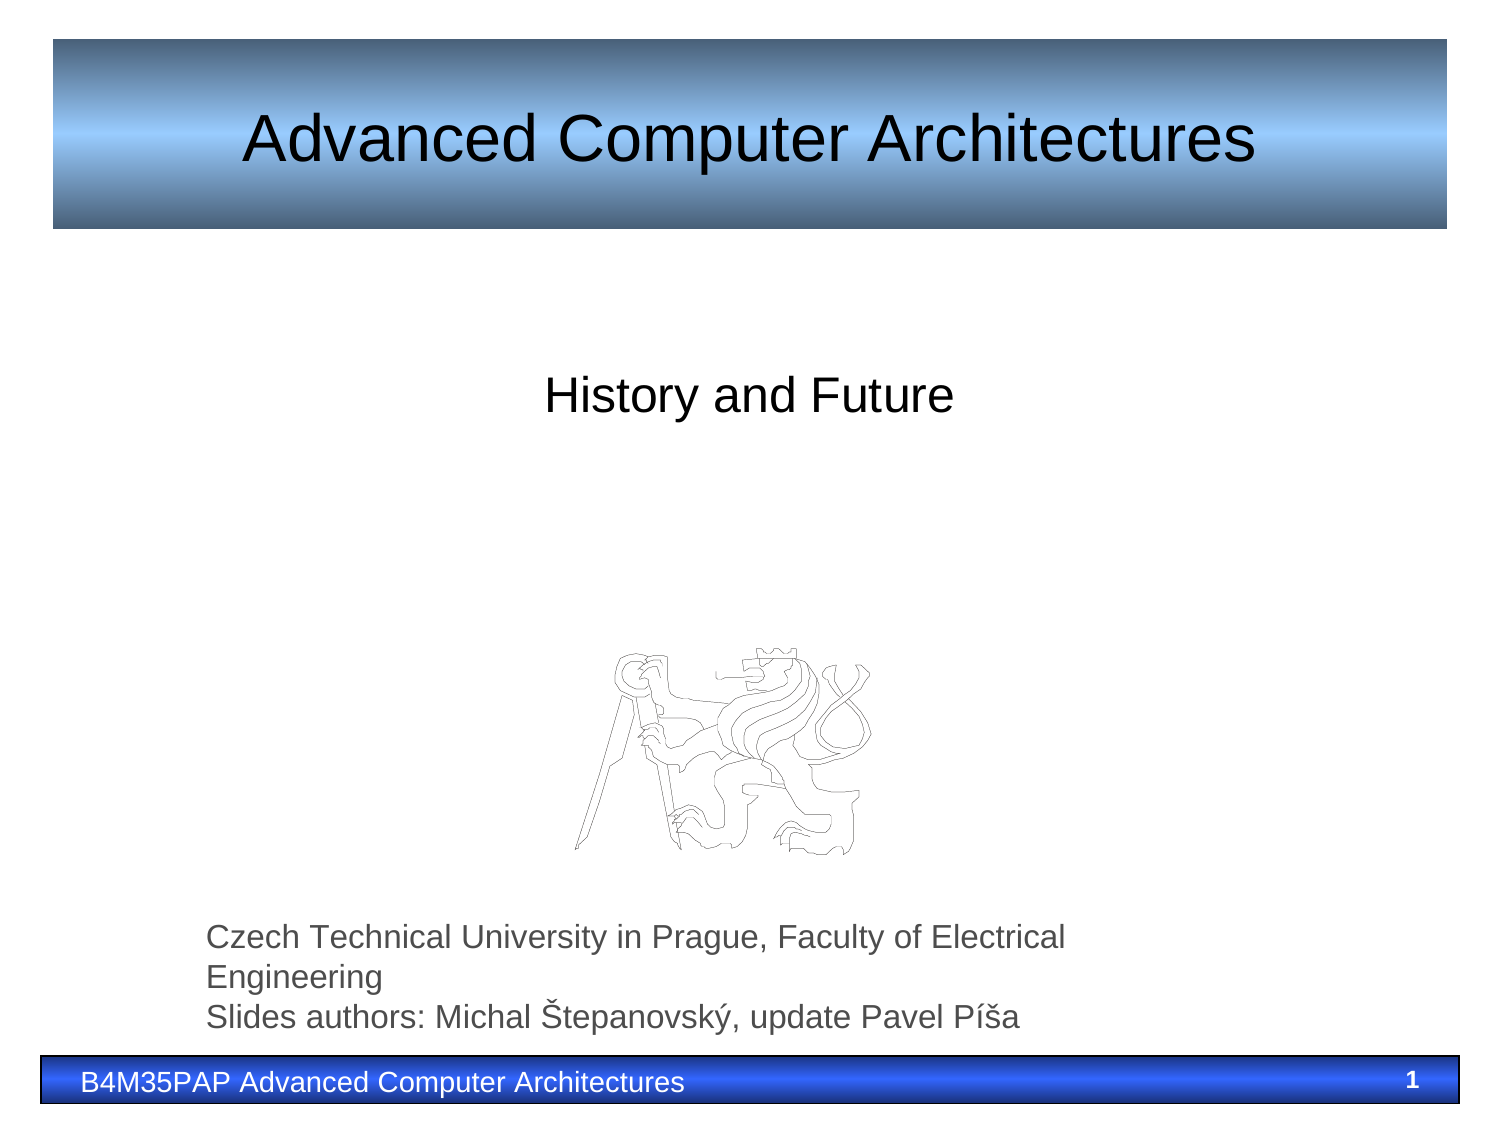

Advanced Computer Architectures
History and Future
Czech Technical University in Prague, Faculty of Electrical Engineering
Slides authors: Michal Štepanovský, update Pavel Píša